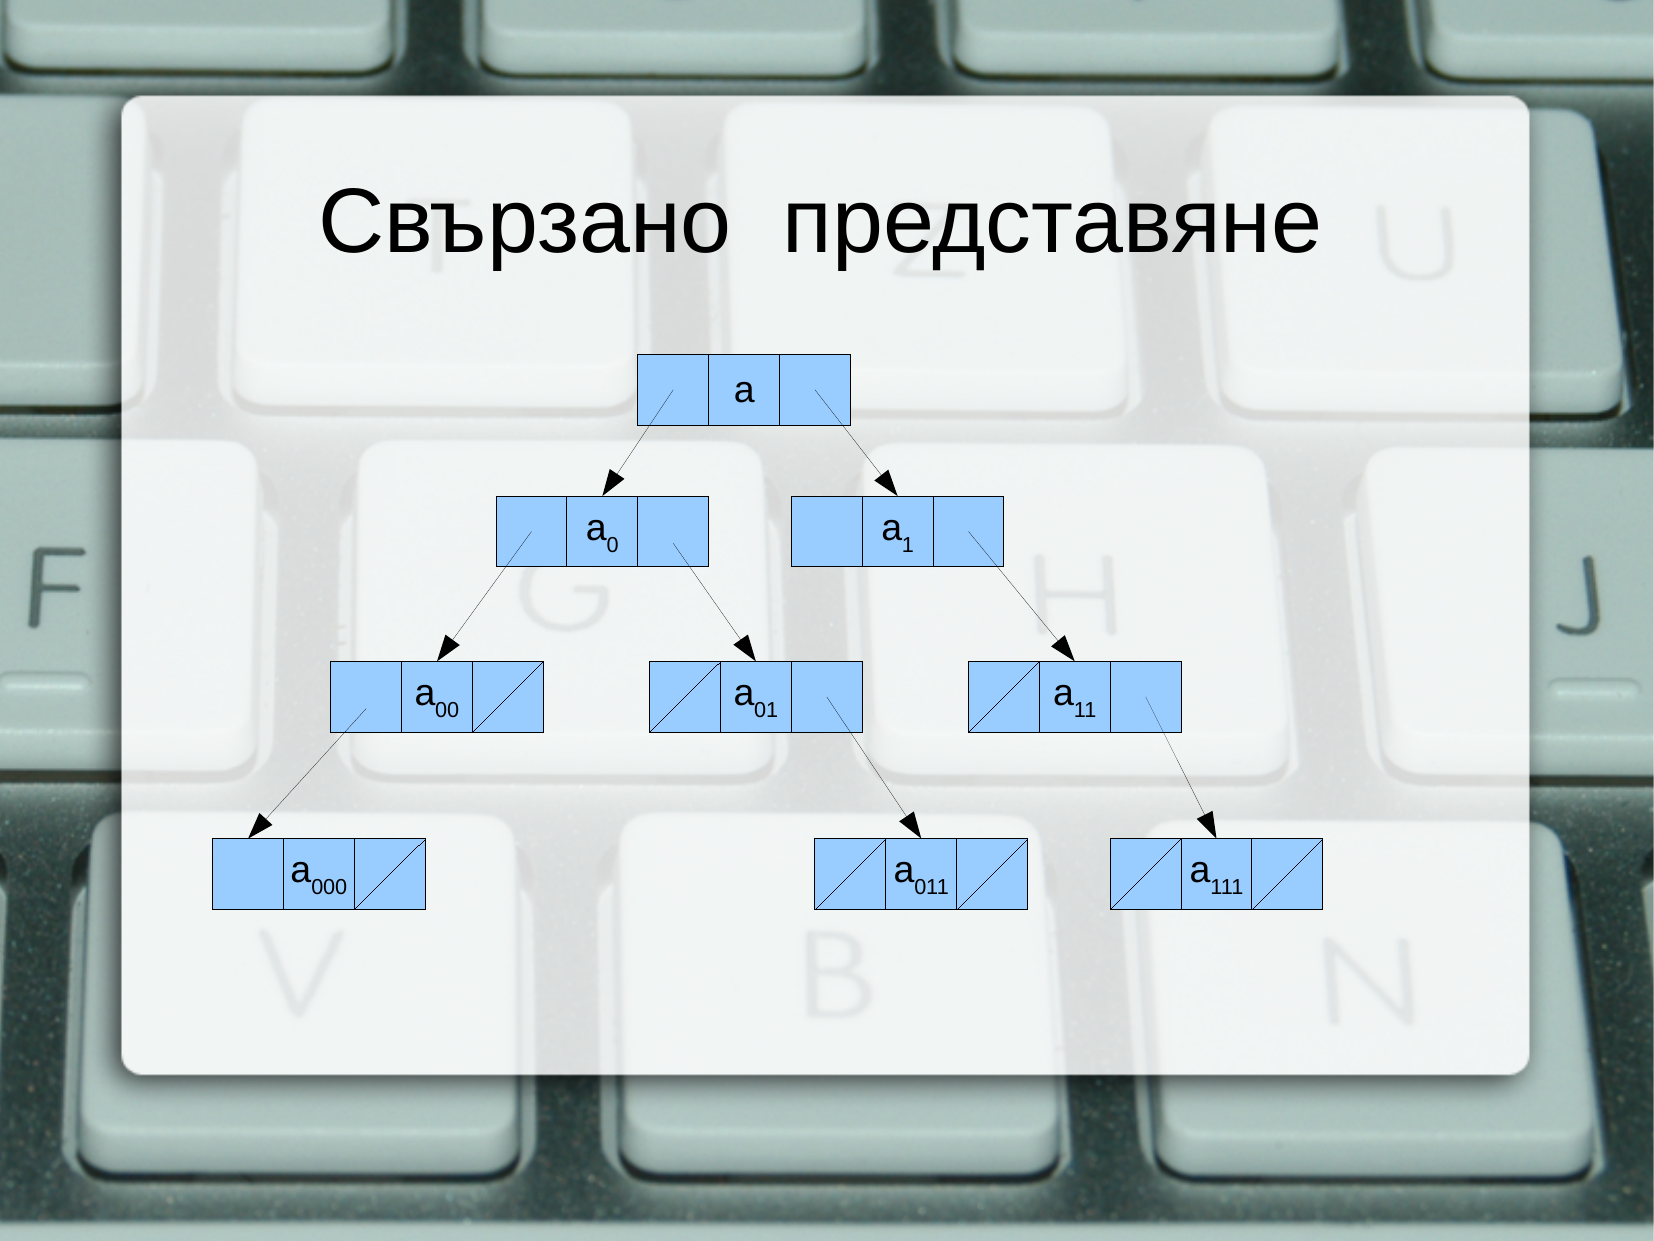

# Свързано представяне
a
a0
a1
a00
a11
a01
a011
a000
a111